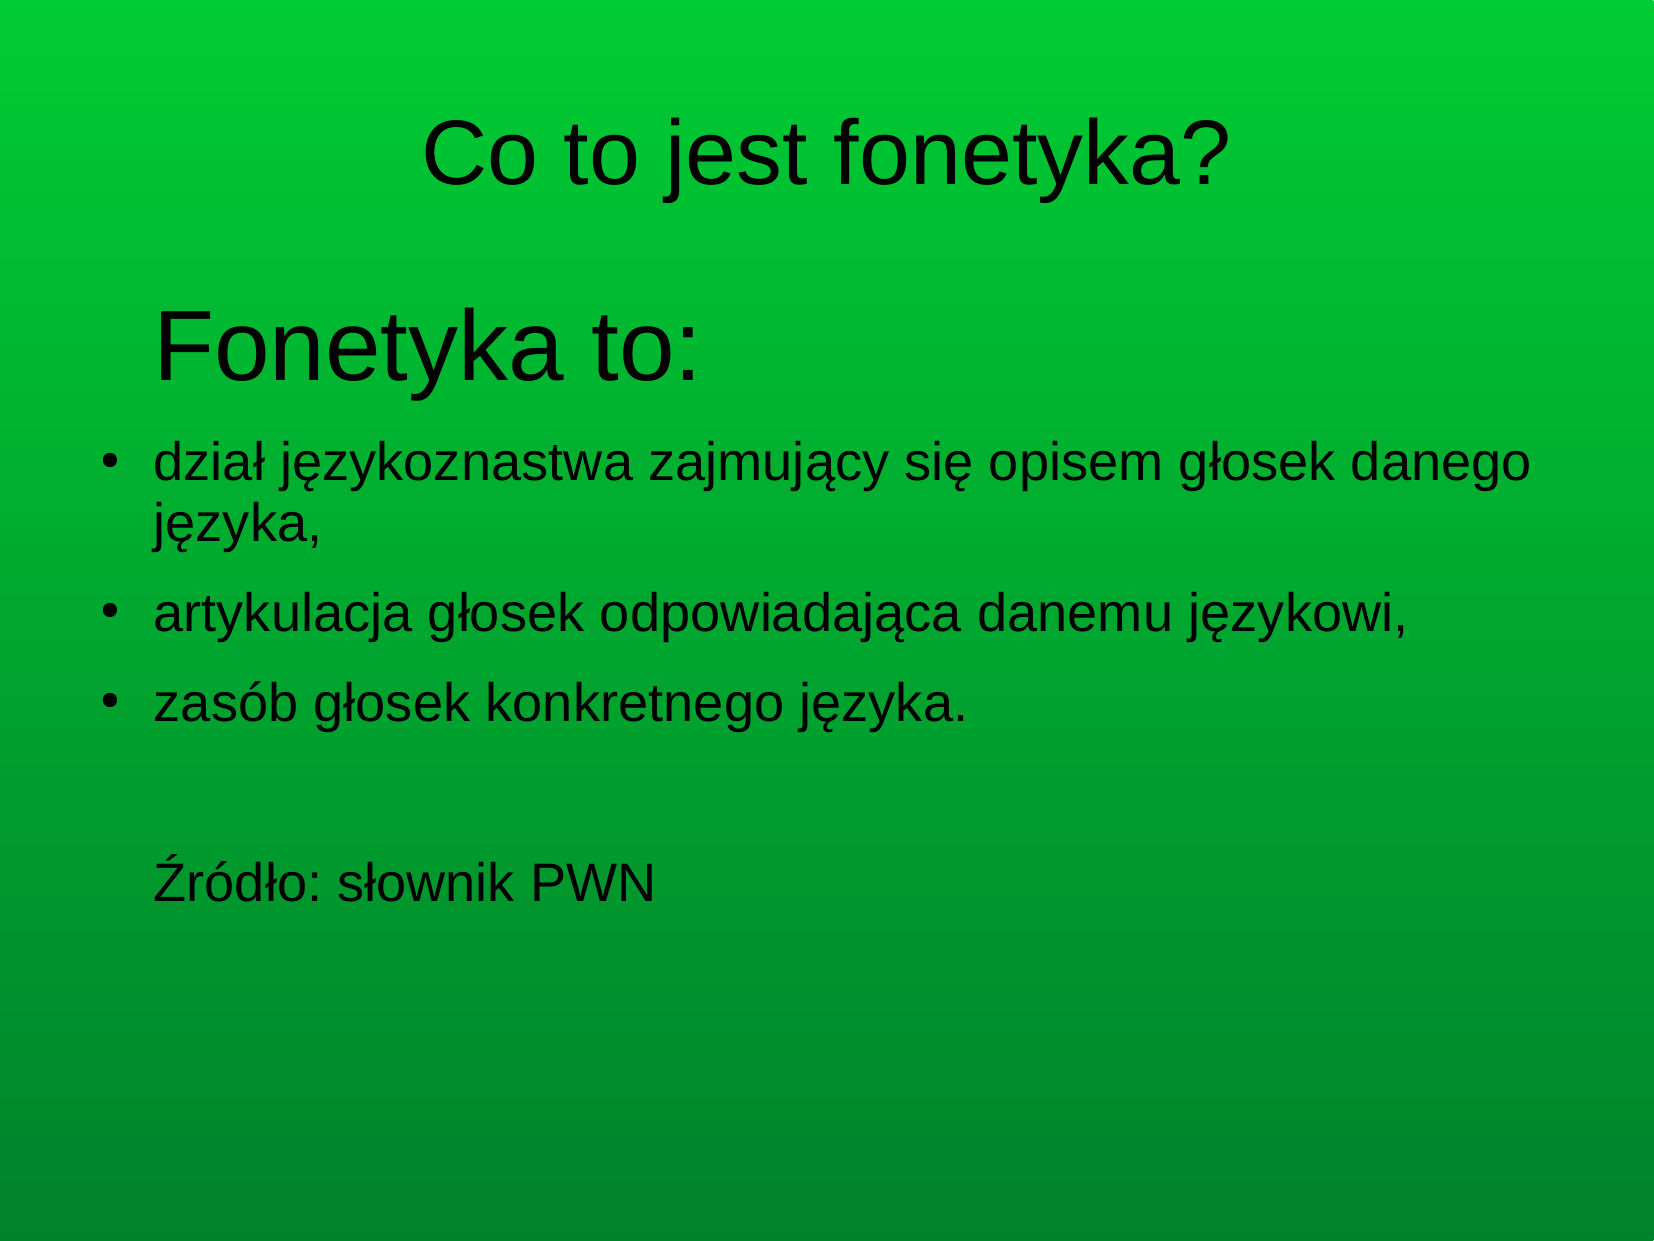

# Co to jest fonetyka?
Fonetyka to:
dział językoznastwa zajmujący się opisem głosek danego języka,
artykulacja głosek odpowiadająca danemu językowi,
zasób głosek konkretnego języka.
Źródło: słownik PWN